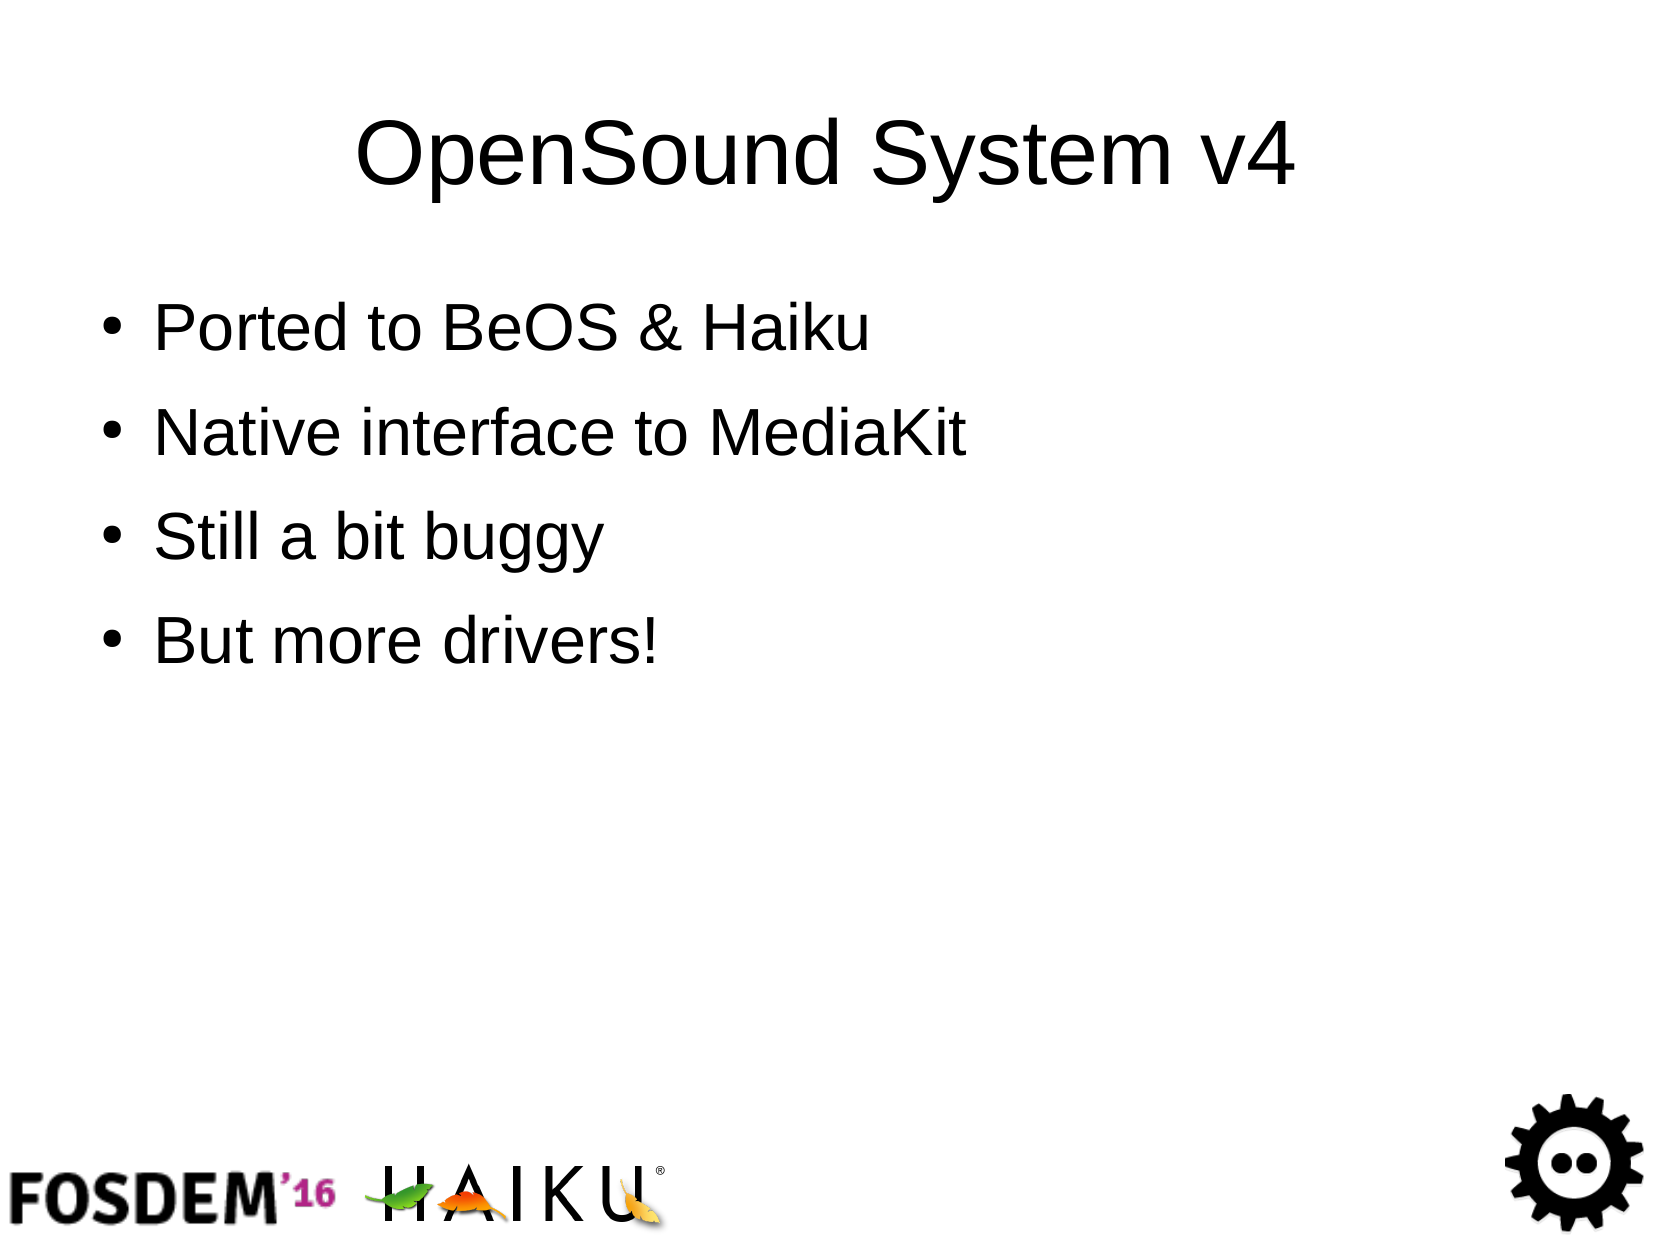

# OpenSound System v4
Ported to BeOS & Haiku
Native interface to MediaKit
Still a bit buggy
But more drivers!